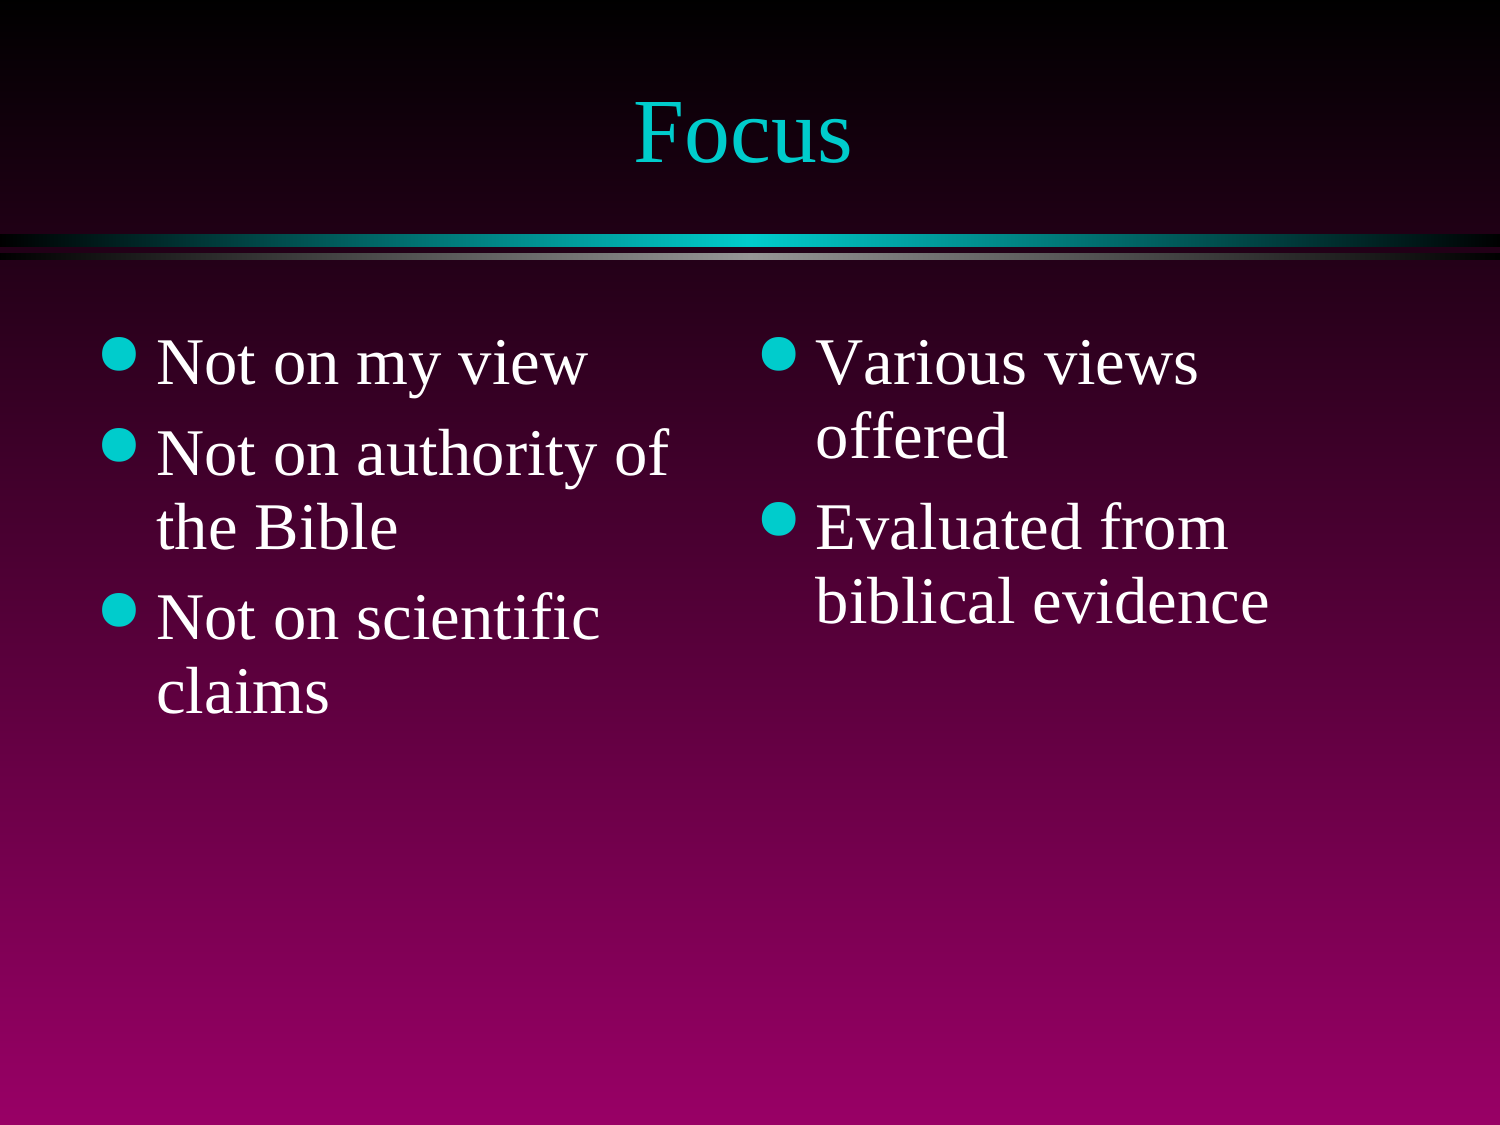

# Focus
Not on my view
Not on authority of the Bible
Not on scientific claims
Various views offered
Evaluated from biblical evidence